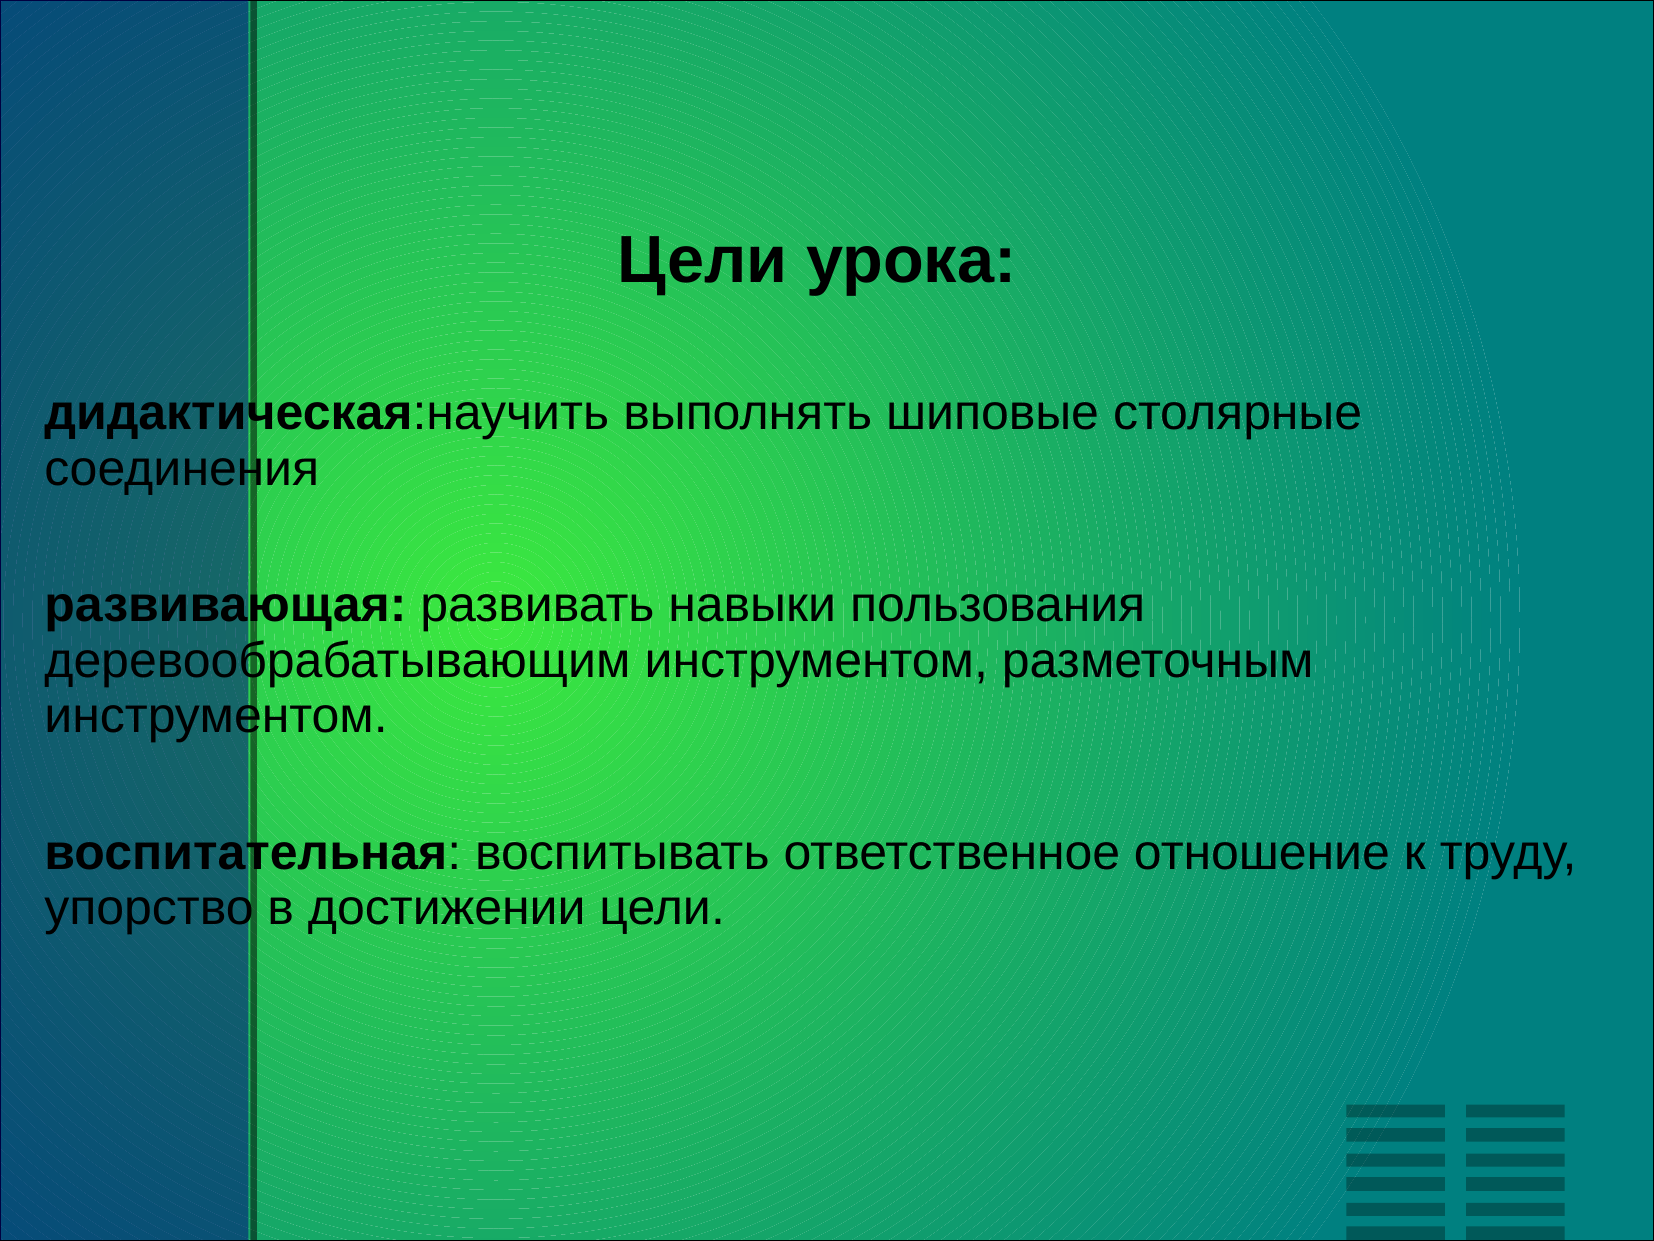

Цели урока:
дидактическая:научить выполнять шиповые столярные соединения
развивающая: развивать навыки пользования деревообрабатывающим инструментом, разметочным инструментом.
воспитательная: воспитывать ответственное отношение к труду, упорство в достижении цели.